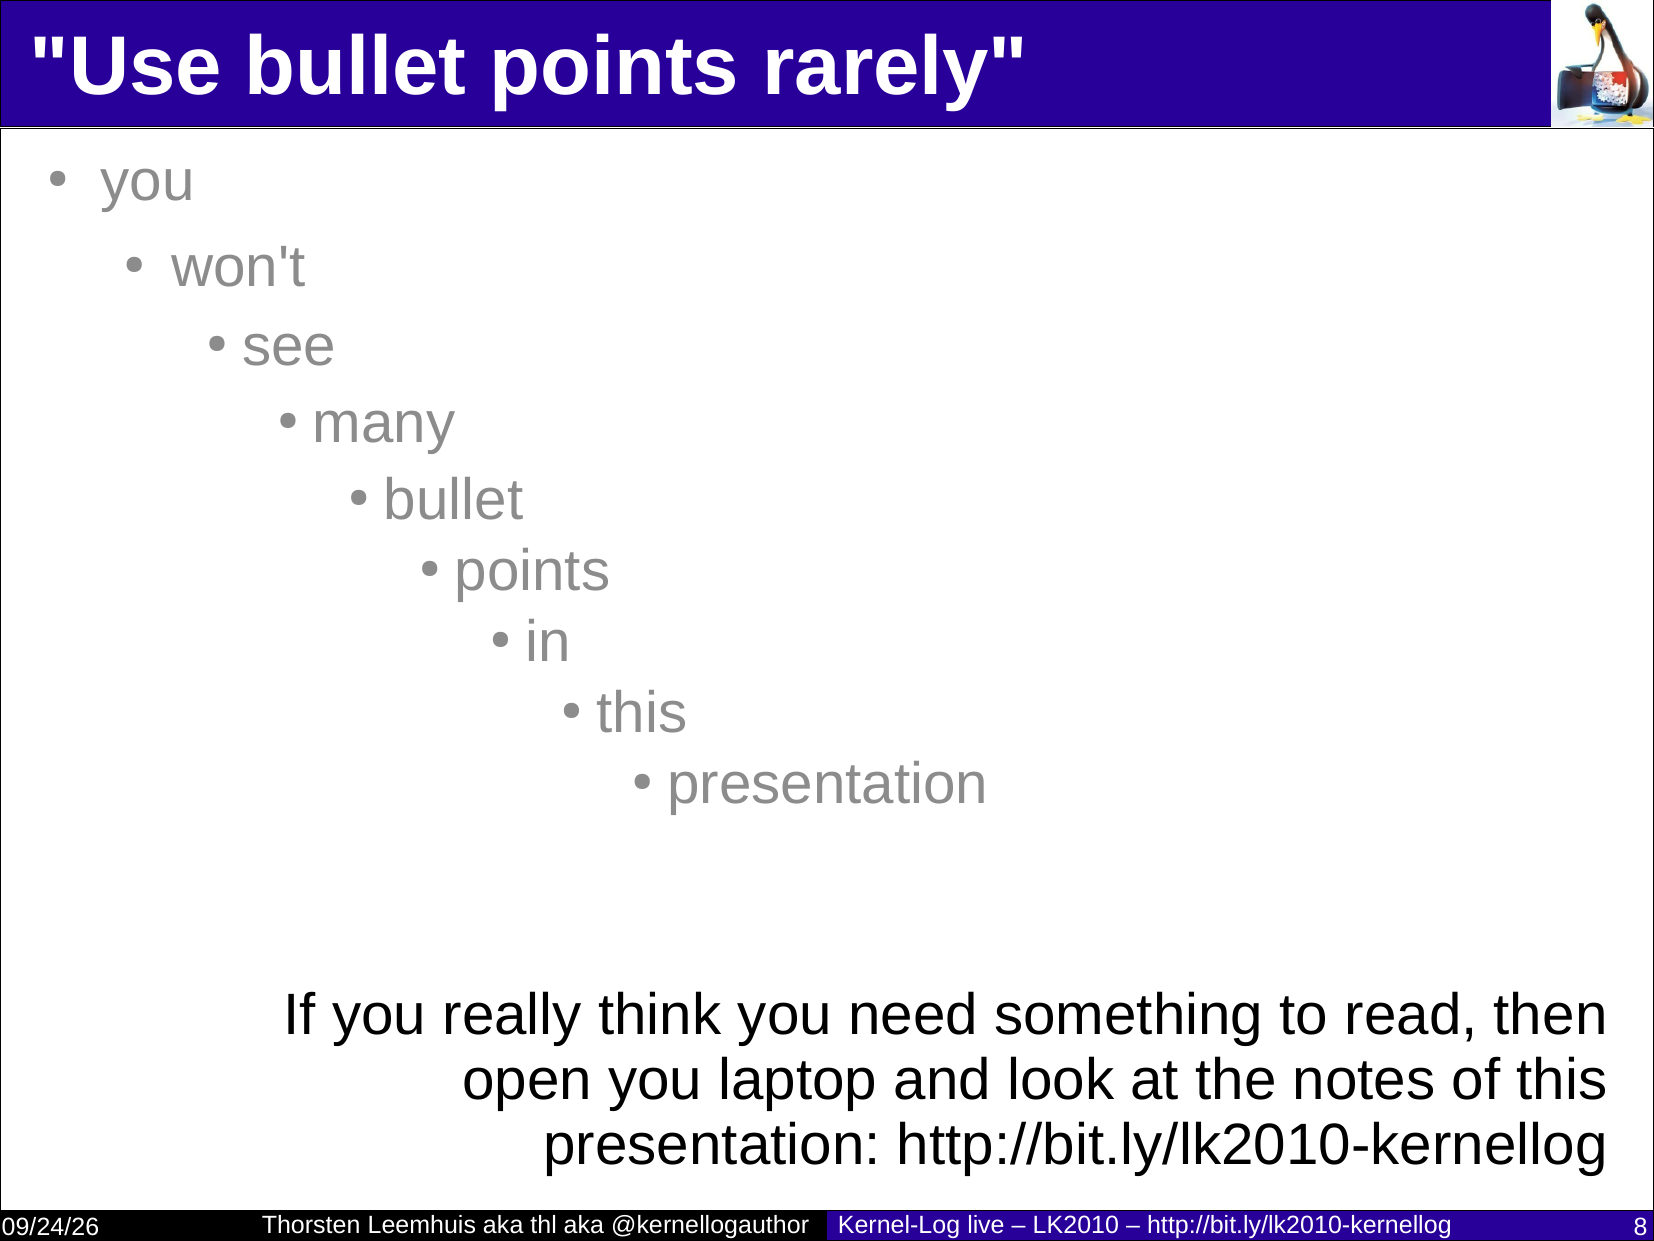

"Use bullet points rarely"
# you
won't
see
many
bullet
points
in
this
presentation
If you really think you need something to read, then open you laptop and look at the notes of this presentation: http://bit.ly/lk2010-kernellog
8